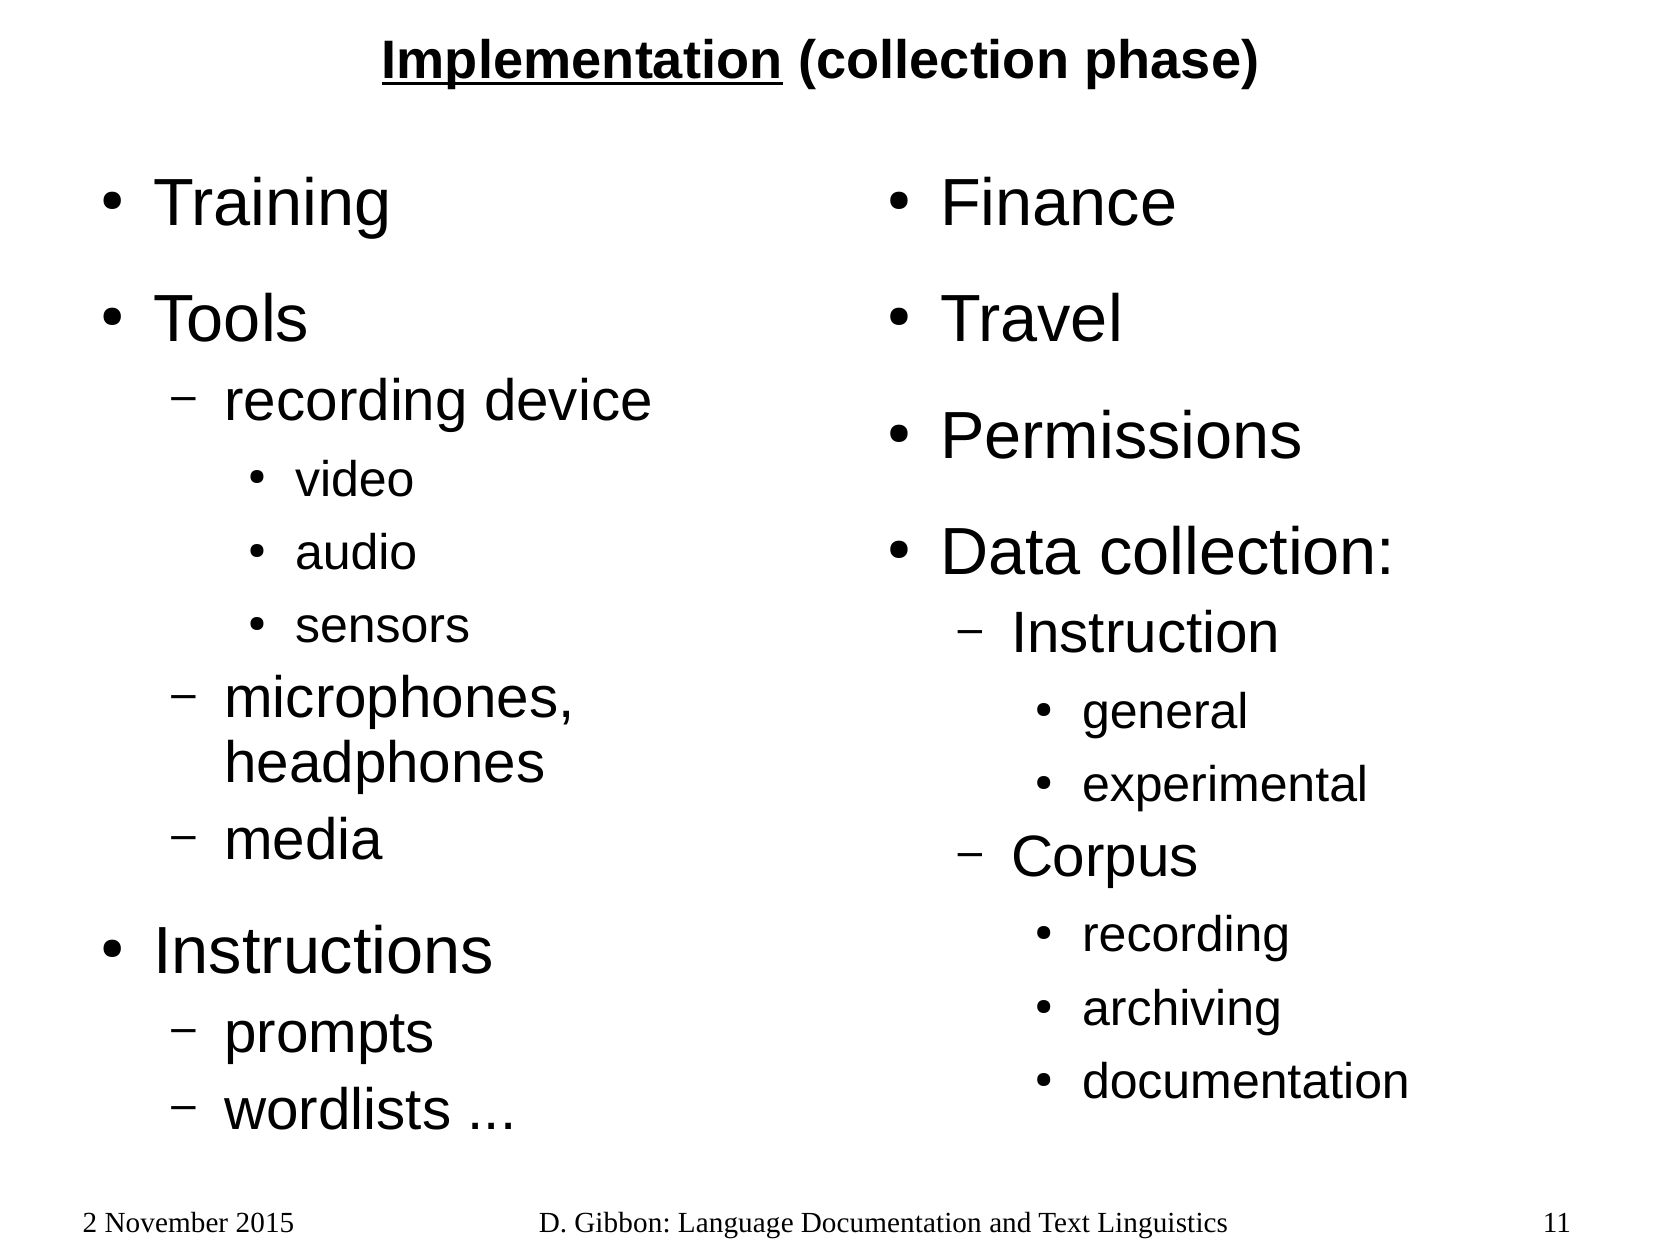

# Implementation (collection phase)
Training
Tools
recording device
video
audio
sensors
microphones, headphones
media
Instructions
prompts
wordlists ...
Finance
Travel
Permissions
Data collection:
Instruction
general
experimental
Corpus
recording
archiving
documentation
2 November 2015
D. Gibbon: Language Documentation and Text Linguistics
11